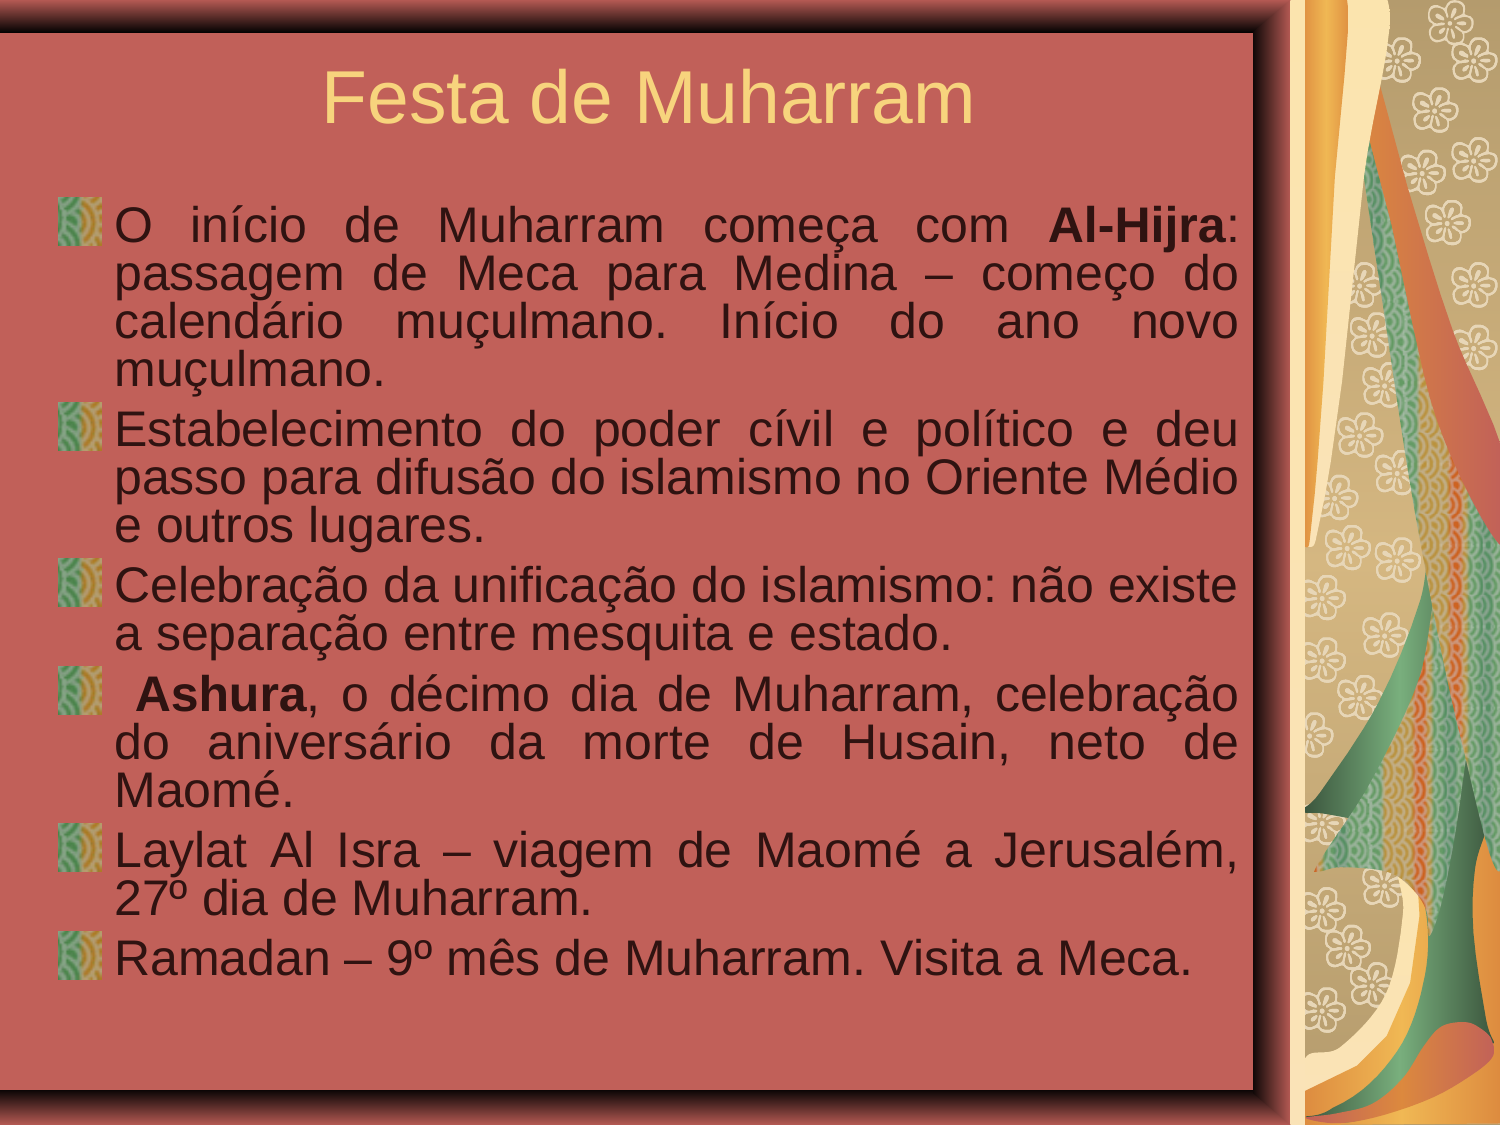

# Festa de Muharram
O início de Muharram começa com Al-Hijra: passagem de Meca para Medina – começo do calendário muçulmano. Início do ano novo muçulmano.
Estabelecimento do poder cívil e político e deu passo para difusão do islamismo no Oriente Médio e outros lugares.
Celebração da unificação do islamismo: não existe a separação entre mesquita e estado.
 Ashura, o décimo dia de Muharram, celebração do aniversário da morte de Husain, neto de Maomé.
Laylat Al Isra – viagem de Maomé a Jerusalém, 27º dia de Muharram.
Ramadan – 9º mês de Muharram. Visita a Meca.